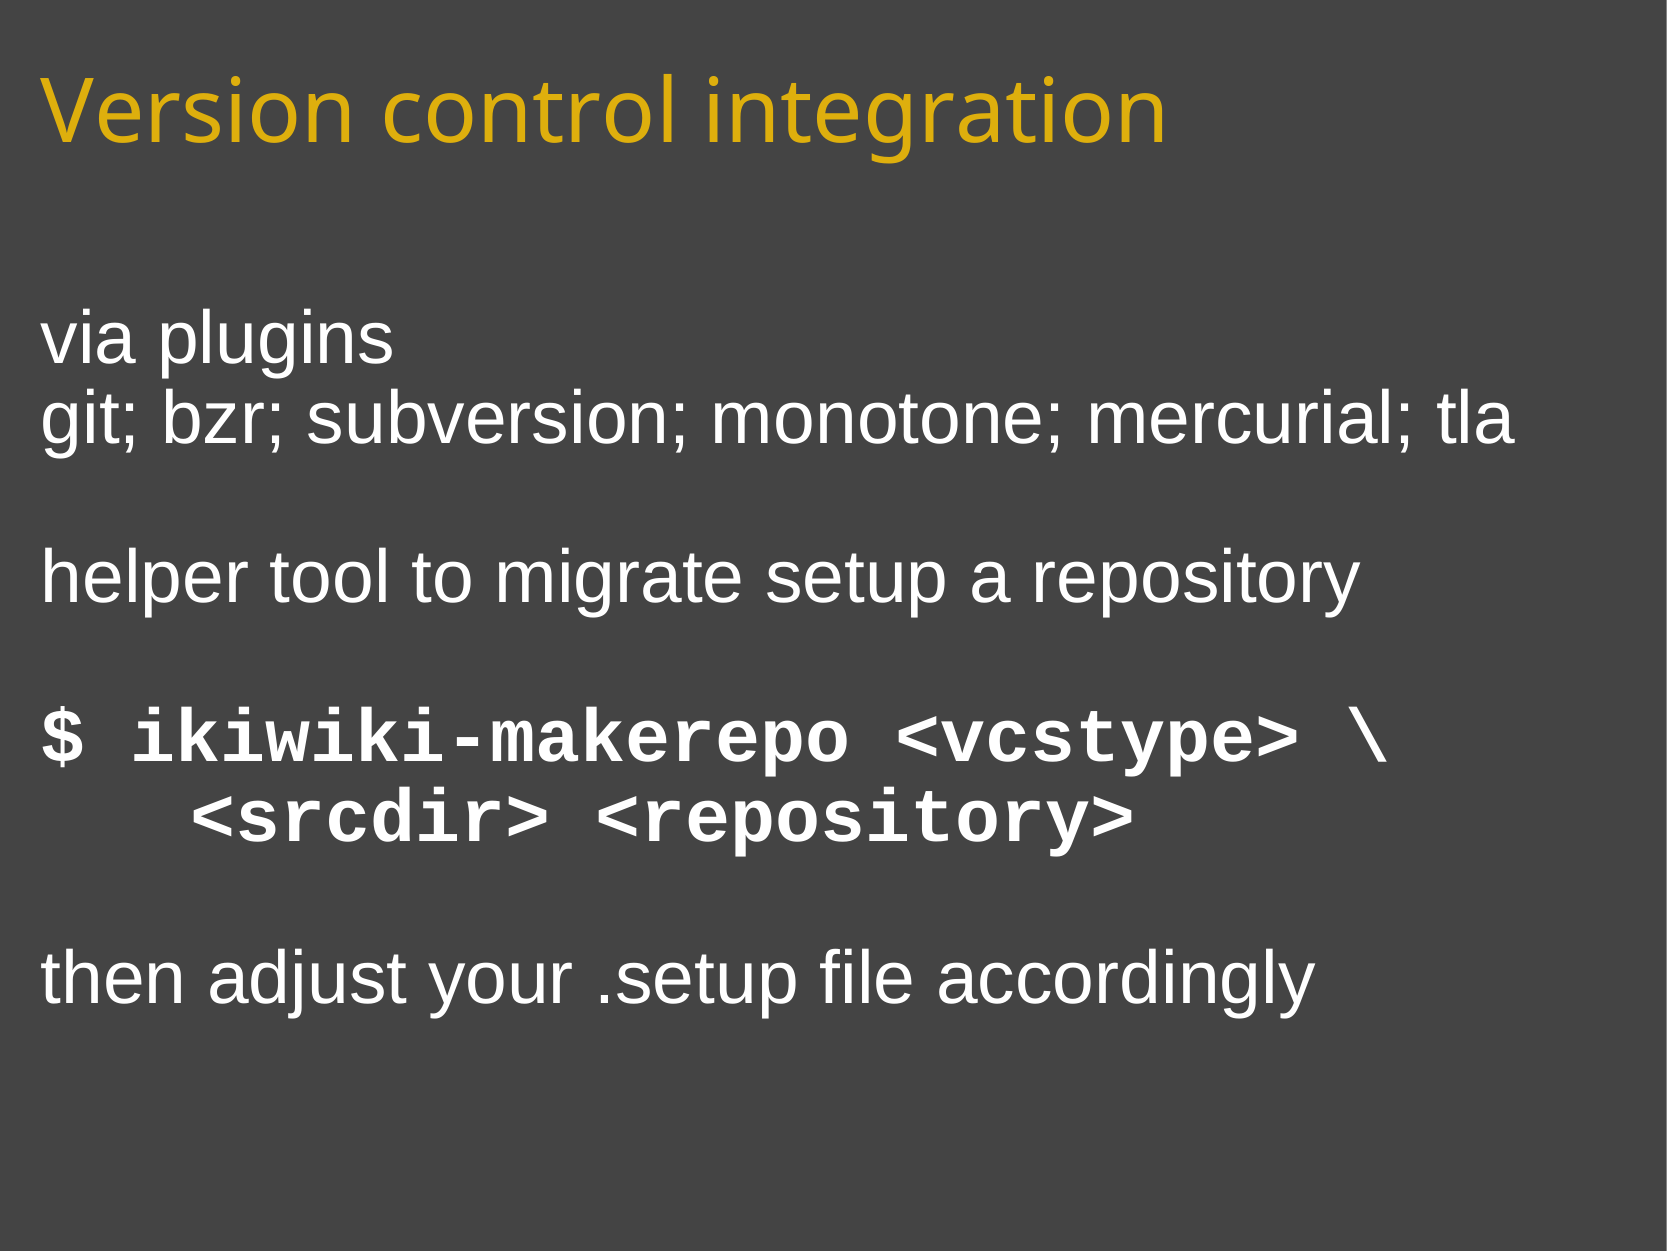

# Version control integration
via plugins
git; bzr; subversion; monotone; mercurial; tla
helper tool to migrate setup a repository
$ ikiwiki-makerepo <vcstype> \
	<srcdir> <repository>
then adjust your .setup file accordingly